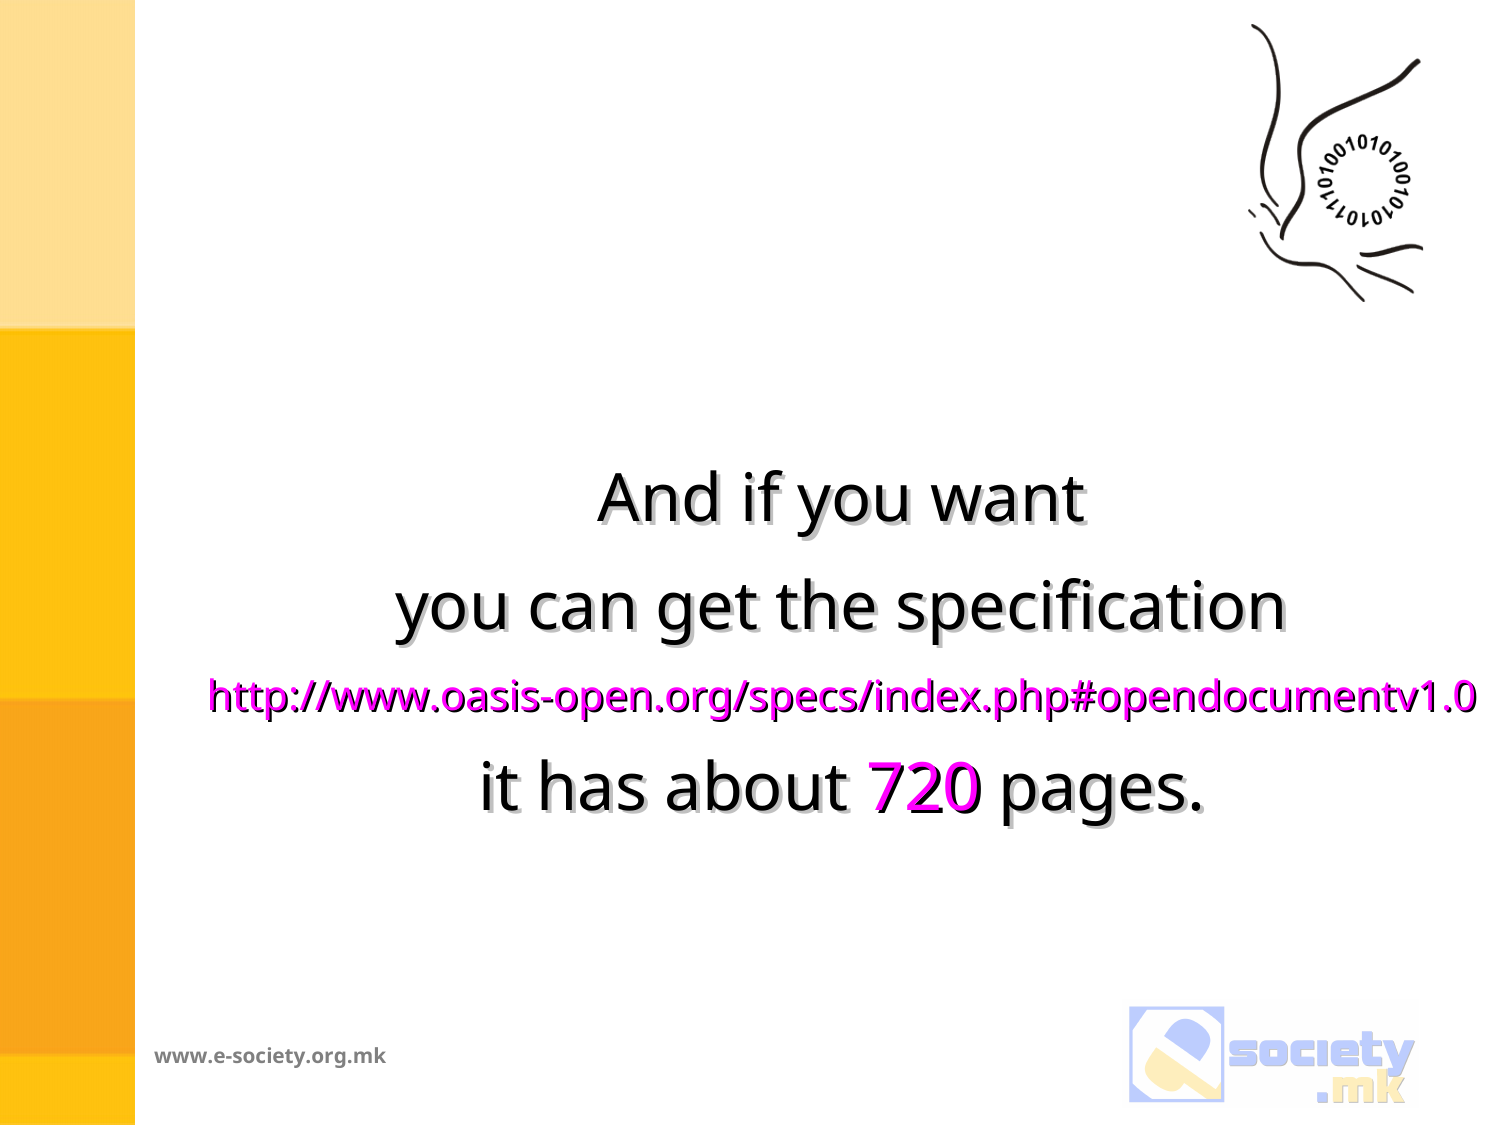

#
And if you want
 you can get the specification
http://www.oasis-open.org/specs/index.php#opendocumentv1.0
it has about 720 pages.